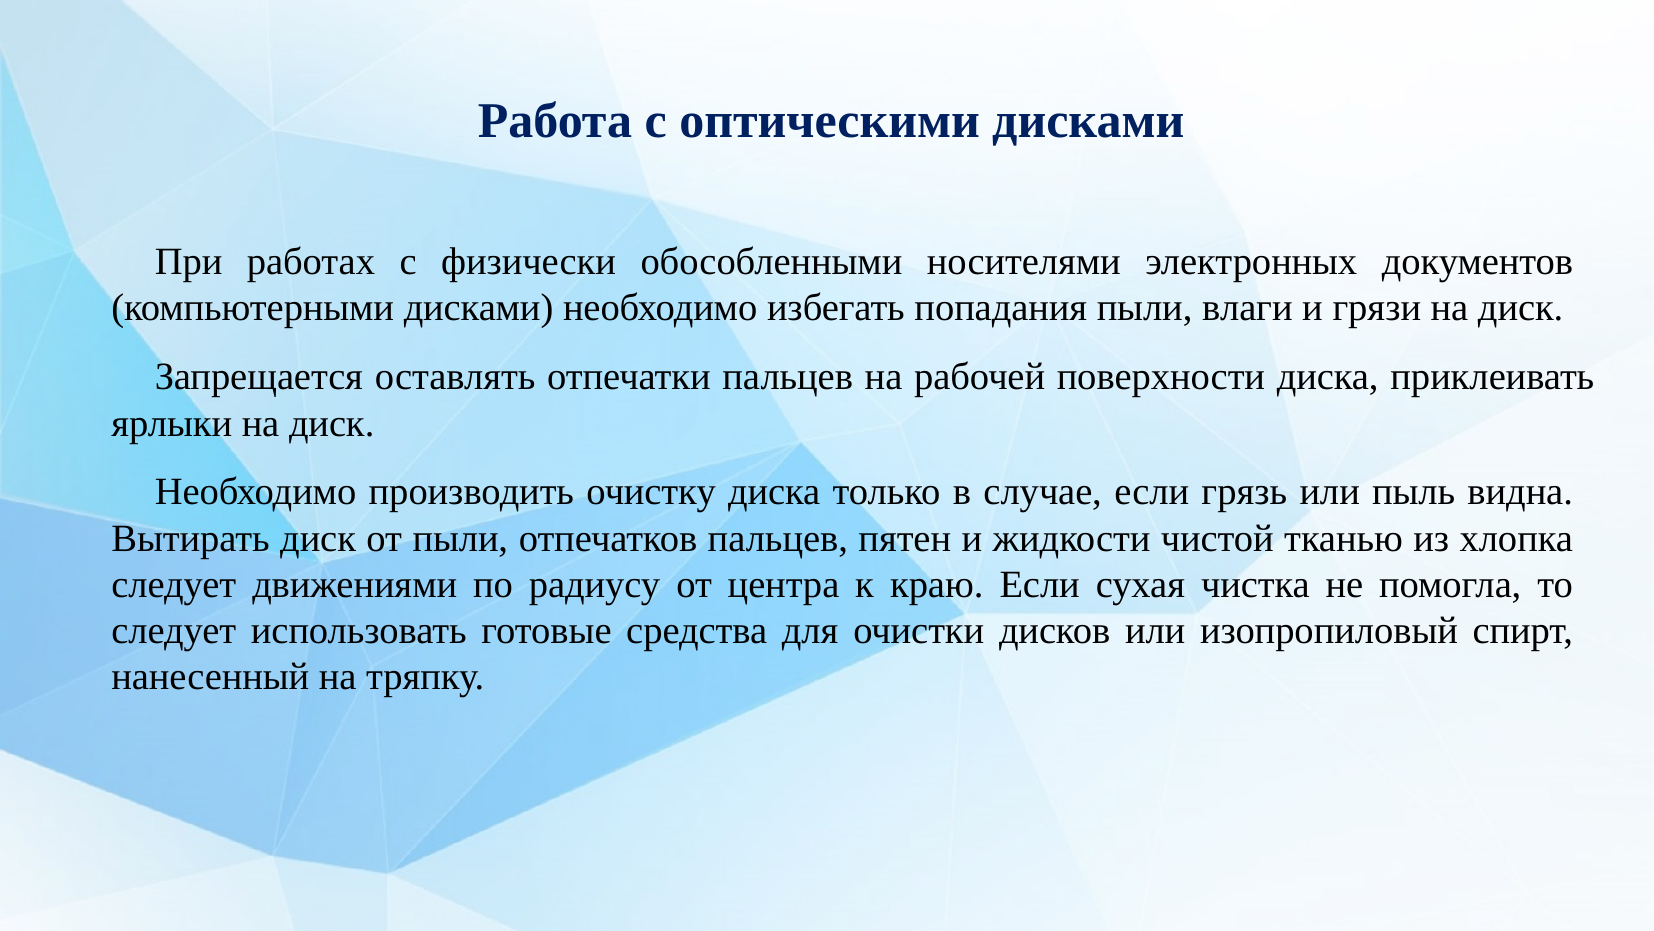

# Работа с оптическими дисками
При работах с физически обособленными носителями электронных документов (компьютерными дисками) необходимо избегать попадания пыли, влаги и грязи на диск.
Запрещается оставлять отпечатки пальцев на рабочей поверхности диска, приклеивать ярлыки на диск.
Необходимо производить очистку диска только в случае, если грязь или пыль видна. Вытирать диск от пыли, отпечатков пальцев, пятен и жидкости чистой тканью из хлопка следует движениями по радиусу от центра к краю. Если сухая чистка не помогла, то следует использовать готовые средства для очистки дисков или изопропиловый спирт, нанесенный на тряпку.